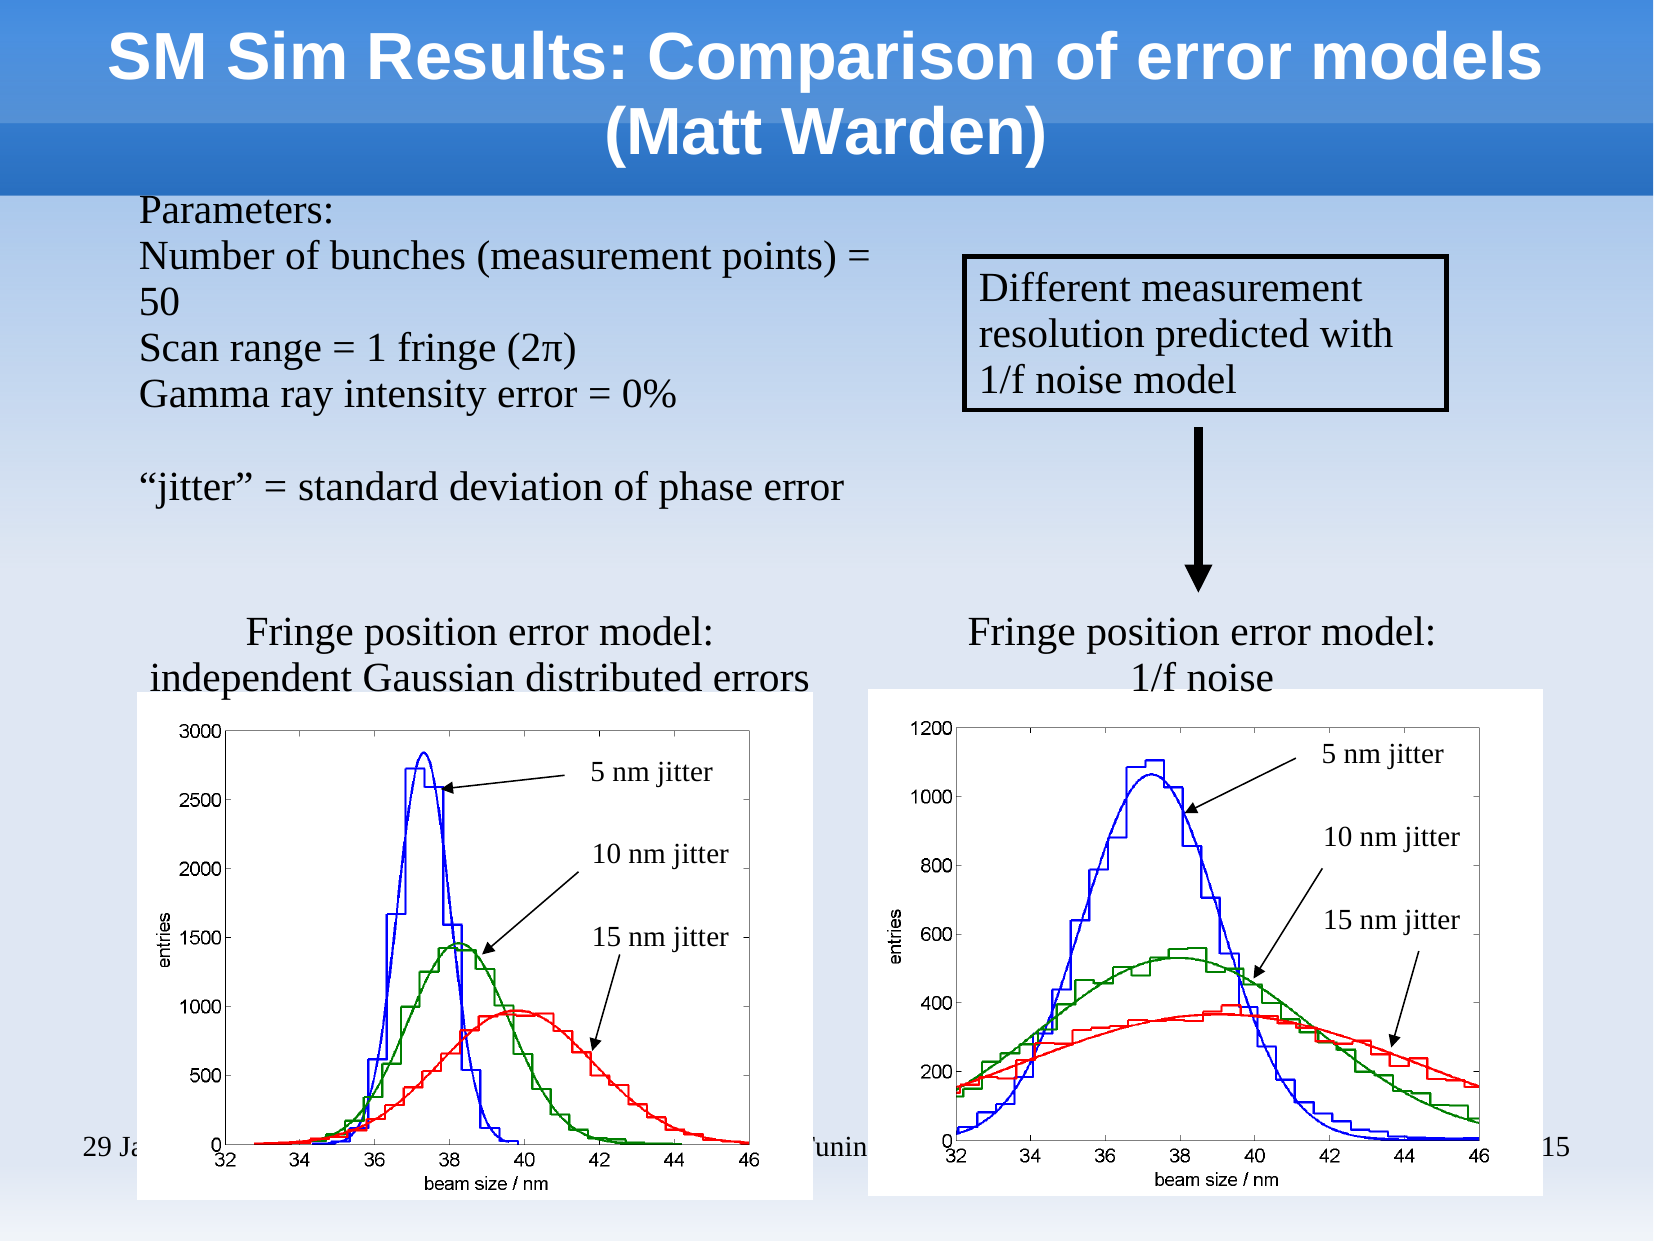

# SM Sim Results: Comparison of error models (Matt Warden)
Parameters:
Number of bunches (measurement points) = 50
Scan range = 1 fringe (2π)
Gamma ray intensity error = 0%
“jitter” = standard deviation of phase error
Different measurement resolution predicted with 1/f noise model
Fringe position error model:
independent Gaussian distributed errors
Fringe position error model:
1/f noise
5 nm jitter
5 nm jitter
10 nm jitter
10 nm jitter
15 nm jitter
15 nm jitter
29 Jan 2009
Matt Warden - IP Tuning Group Meeting
15